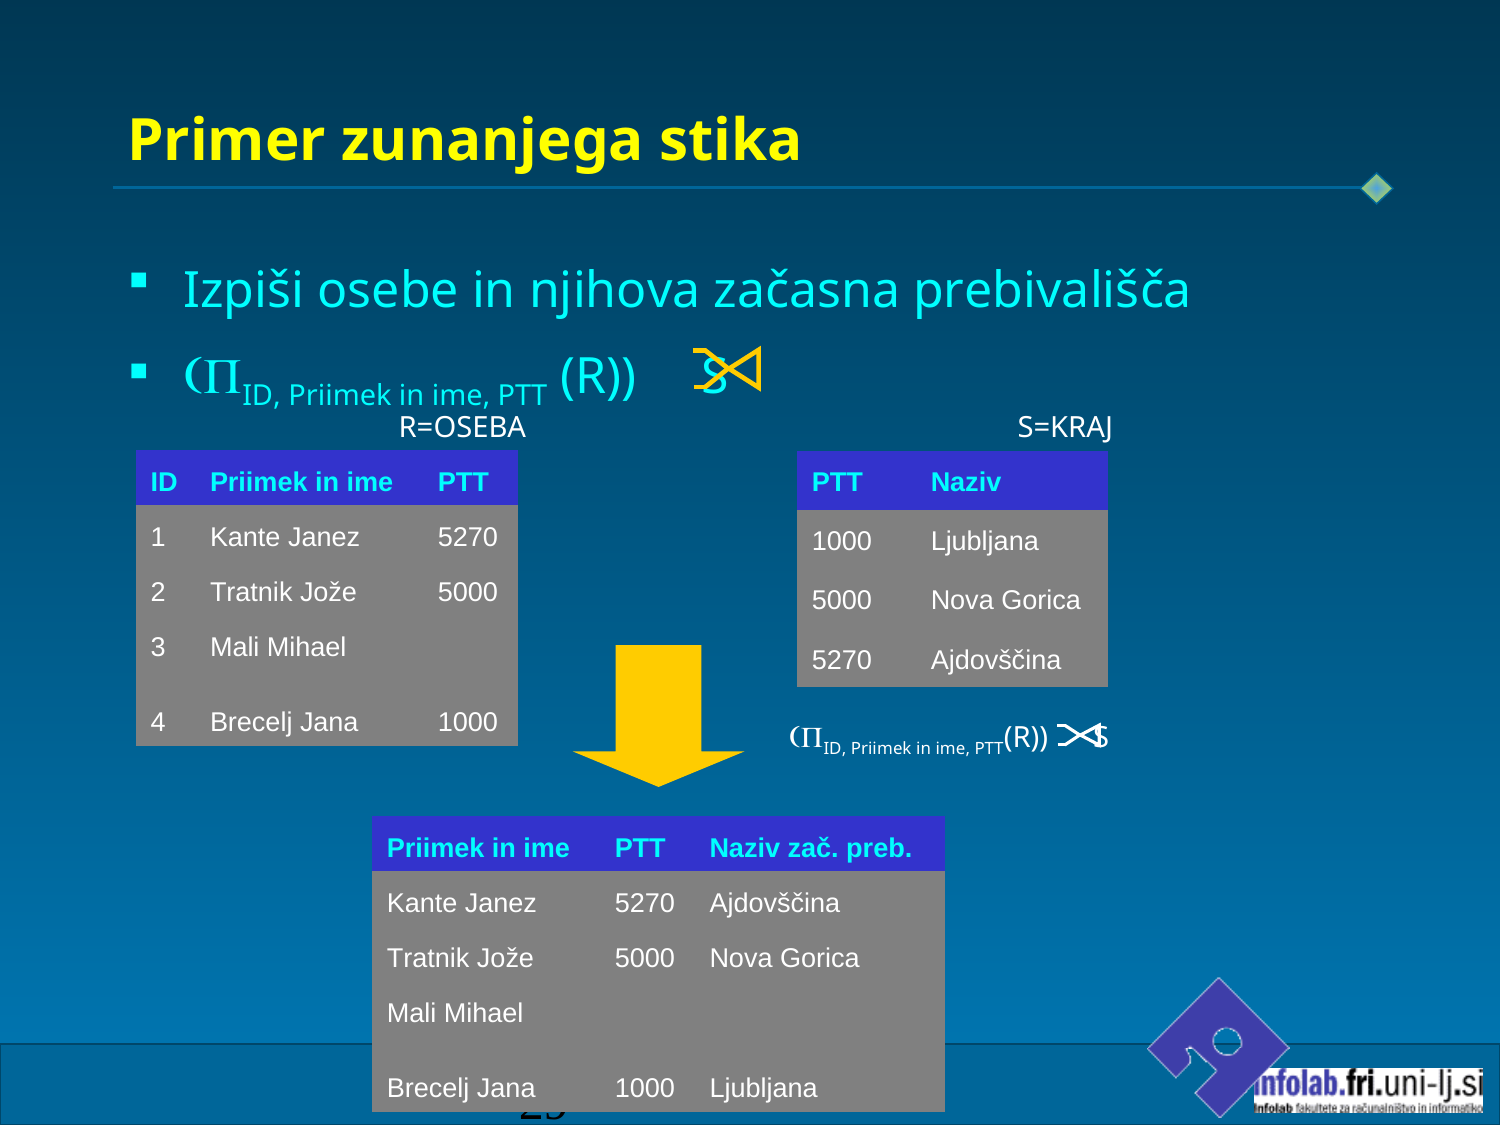

# Primer zunanjega stika
Izpiši osebe in njihova začasna prebivališča
ID, Priimek in ime, PTT (R)) S
R=OSEBA
S=KRAJ
| ID | Priimek in ime | PTT |
| --- | --- | --- |
| 1 | Kante Janez | 5270 |
| 2 | Tratnik Jože | 5000 |
| 3 | Mali Mihael | |
| 4 | Brecelj Jana | 1000 |
| PTT | Naziv |
| --- | --- |
| 1000 | Ljubljana |
| 5000 | Nova Gorica |
| 5270 | Ajdovščina |
ID, Priimek in ime, PTT(R)) S
| Priimek in ime | PTT | Naziv zač. preb. |
| --- | --- | --- |
| Kante Janez | 5270 | Ajdovščina |
| Tratnik Jože | 5000 | Nova Gorica |
| Mali Mihael | | |
| Brecelj Jana | 1000 | Ljubljana |